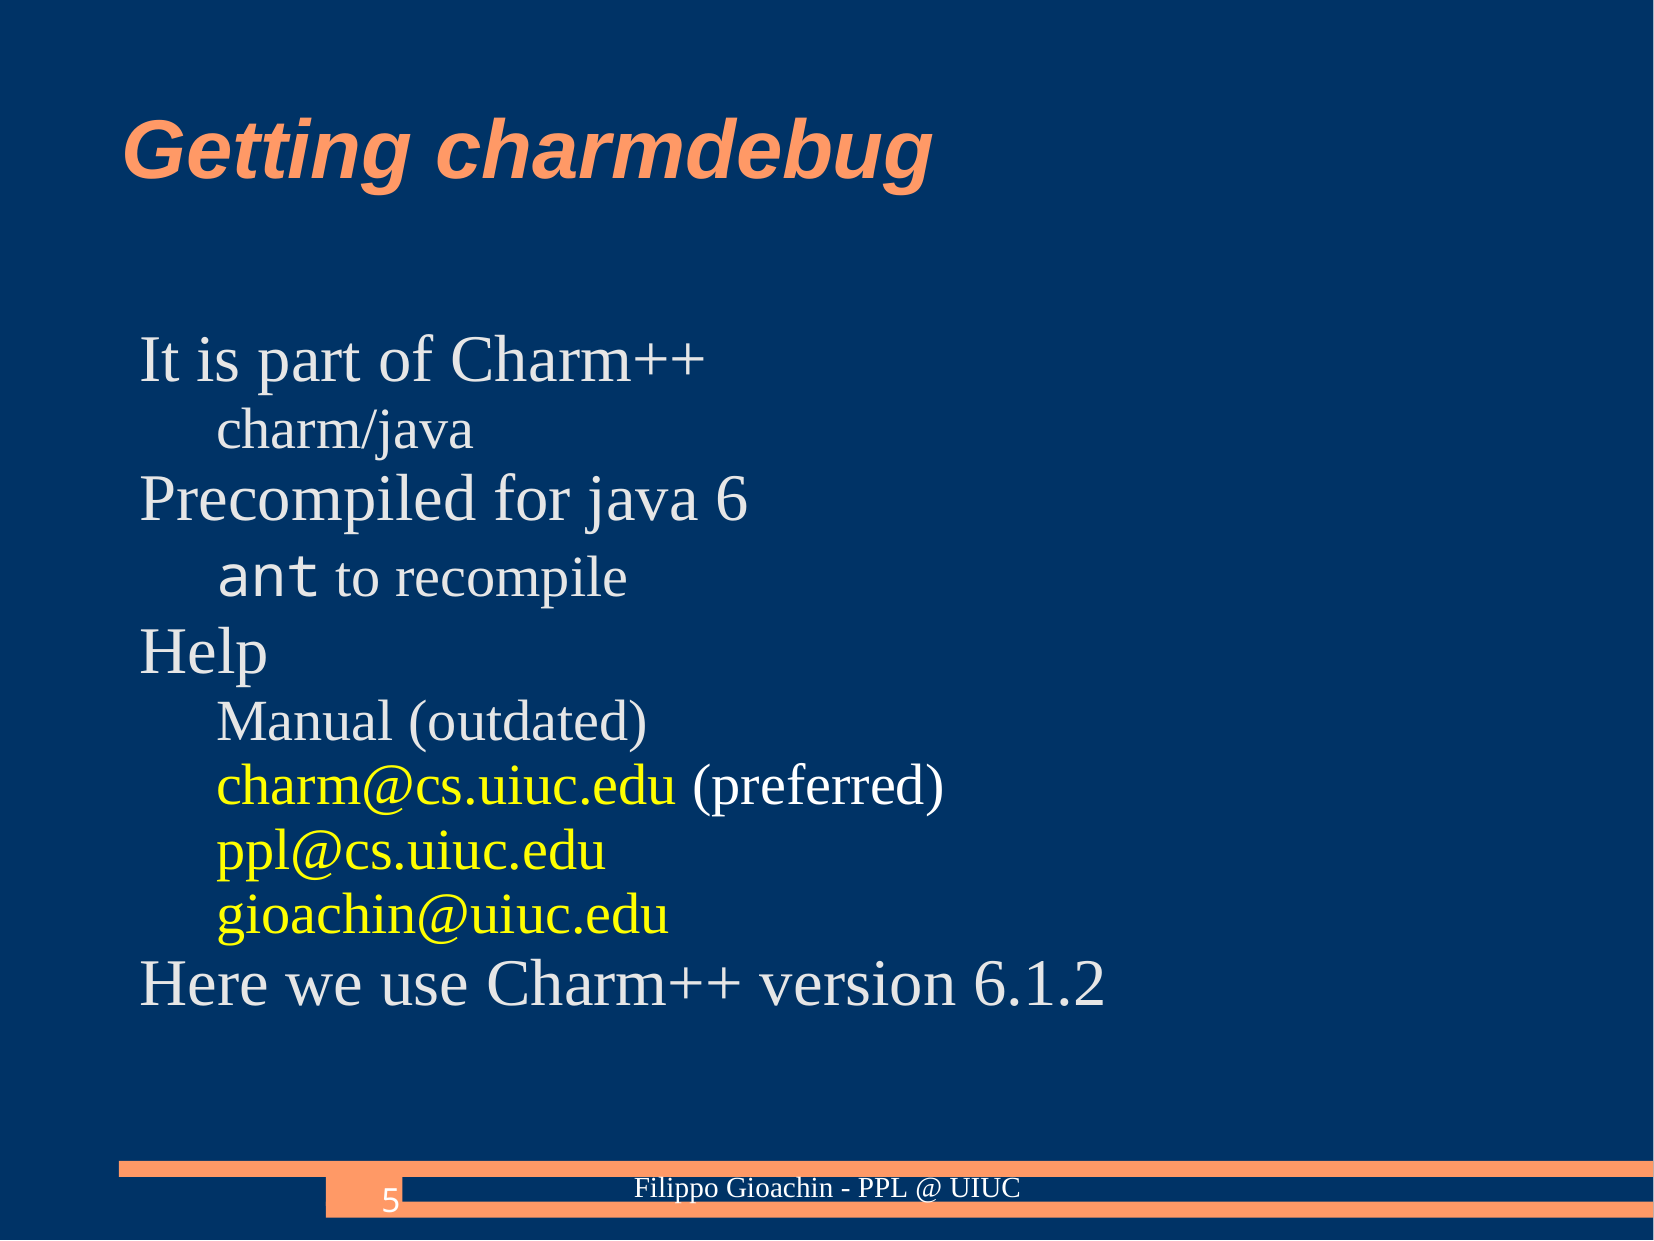

# Getting charmdebug
It is part of Charm++
charm/java
Precompiled for java 6
ant to recompile
Help
Manual (outdated)
charm@cs.uiuc.edu (preferred)
ppl@cs.uiuc.edu
gioachin@uiuc.edu
Here we use Charm++ version 6.1.2
Filippo Gioachin - PPL @ UIUC
5